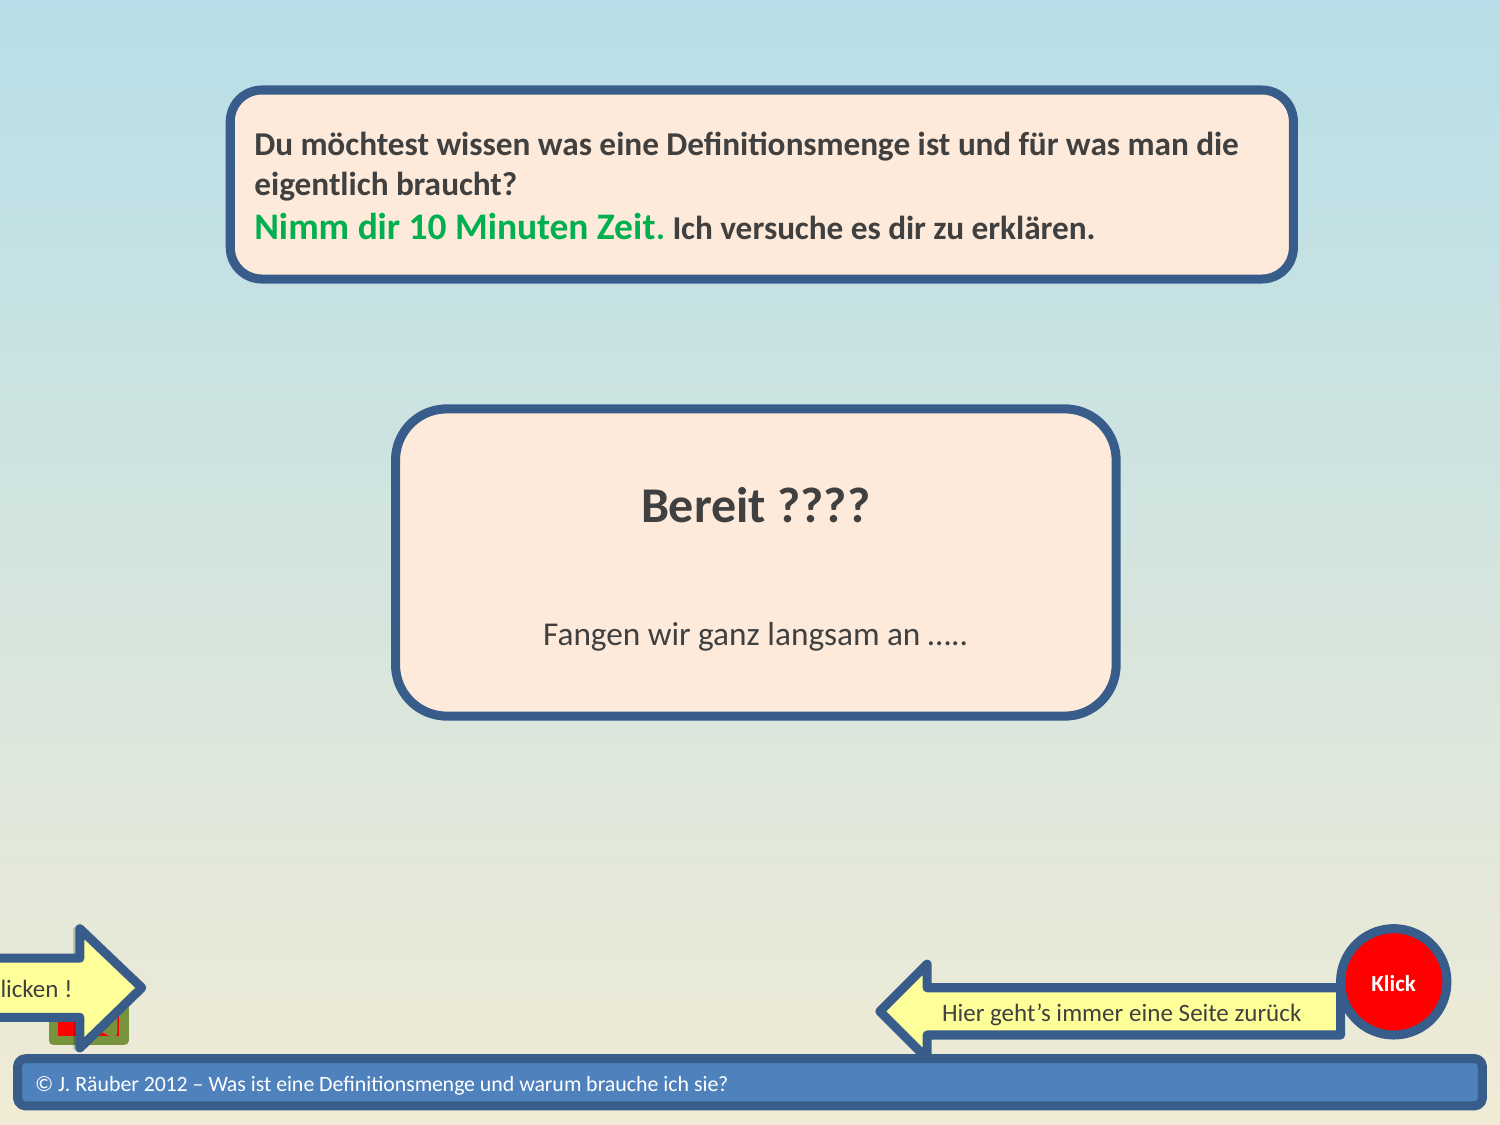

Du möchtest wissen was eine Definitionsmenge ist und für was man die eigentlich braucht?
Nimm dir 10 Minuten Zeit. Ich versuche es dir zu erklären.
Bereit ????
Fangen wir ganz langsam an …..
Für die nächste Seite immer hier klicken !
Klick
Hier geht’s immer eine Seite zurück
© J. Räuber 2012 – Was ist eine Definitionsmenge und warum brauche ich sie?